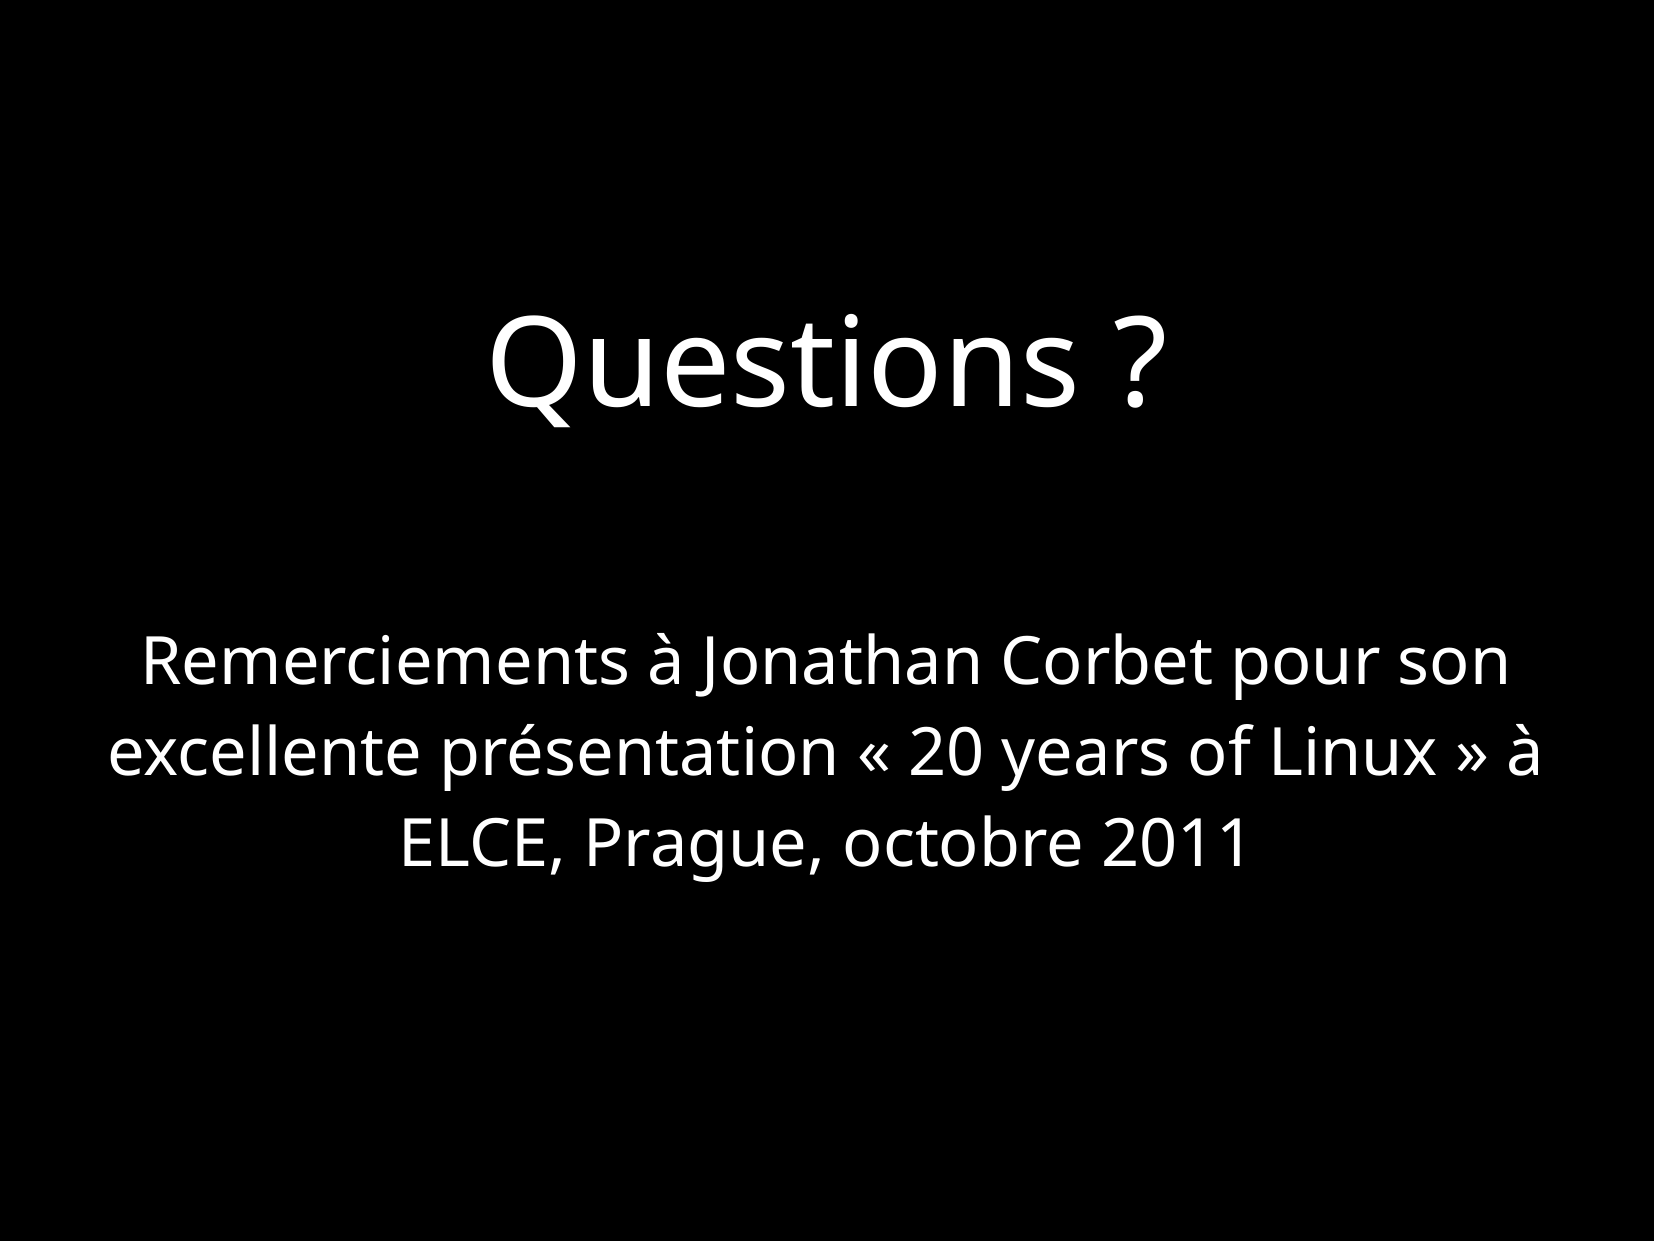

# Questions ?
Remerciements à Jonathan Corbet pour son excellente présentation « 20 years of Linux » à ELCE, Prague, octobre 2011